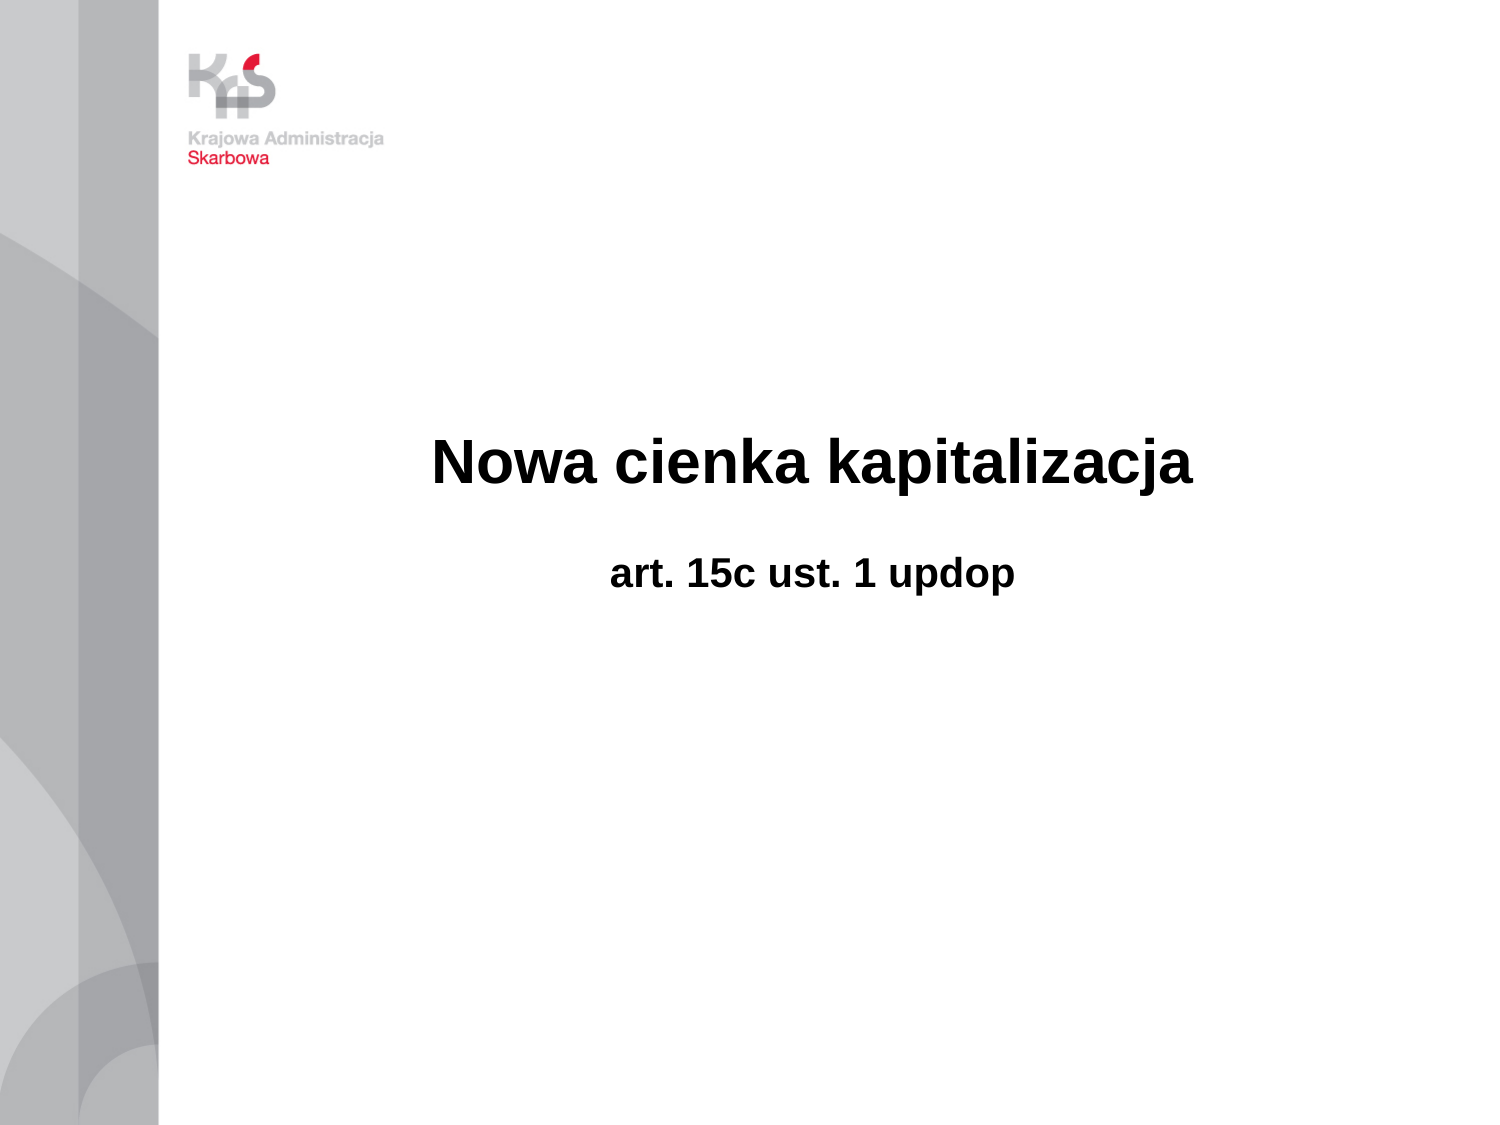

Nowa cienka kapitalizacja
art. 15c ust. 1 updop